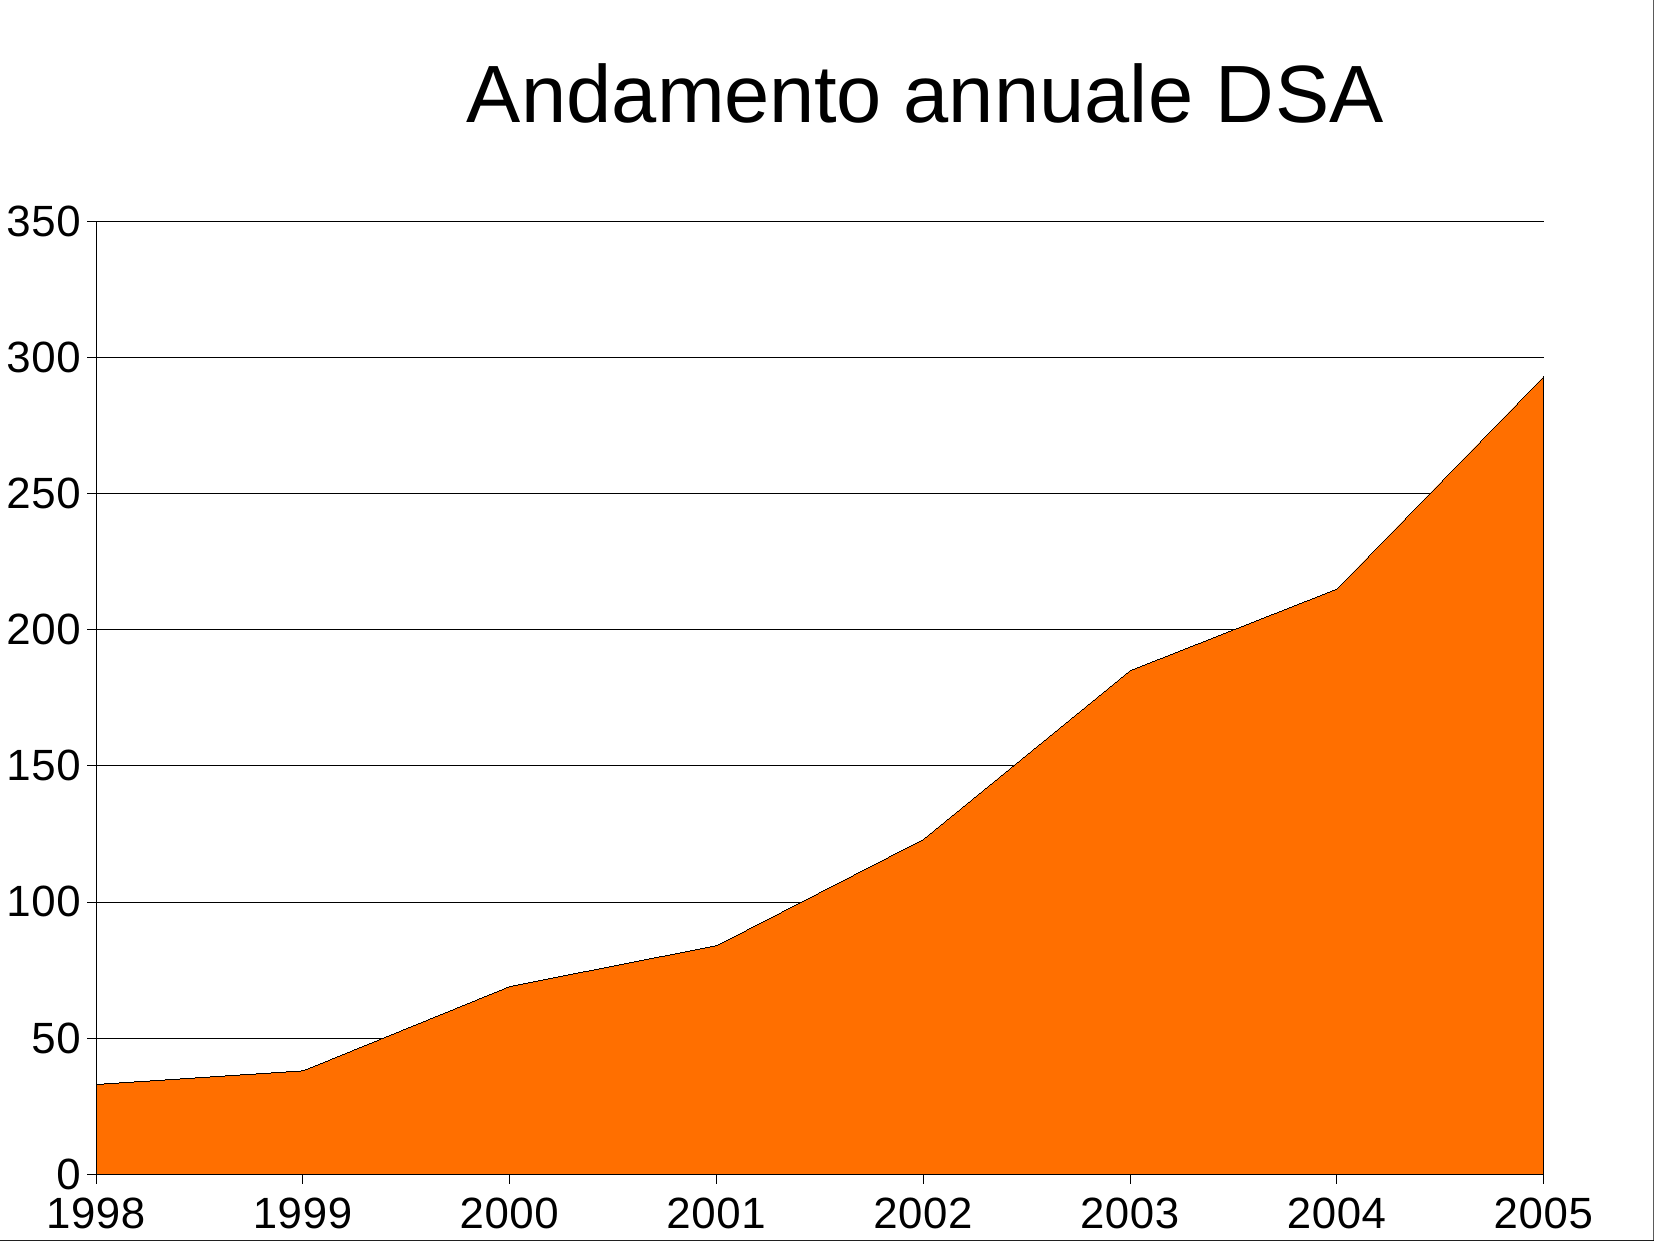

### Chart: Andamento annuale DSA
| Category | Row 2 |
|---|---|
| 1998 | 33.0 |
| 1999 | 38.0 |
| 2000 | 69.0 |
| 2001 | 84.0 |
| 2002 | 123.0 |
| 2003 | 185.0 |
| 2004 | 215.0 |
| 2005 | 293.0 |